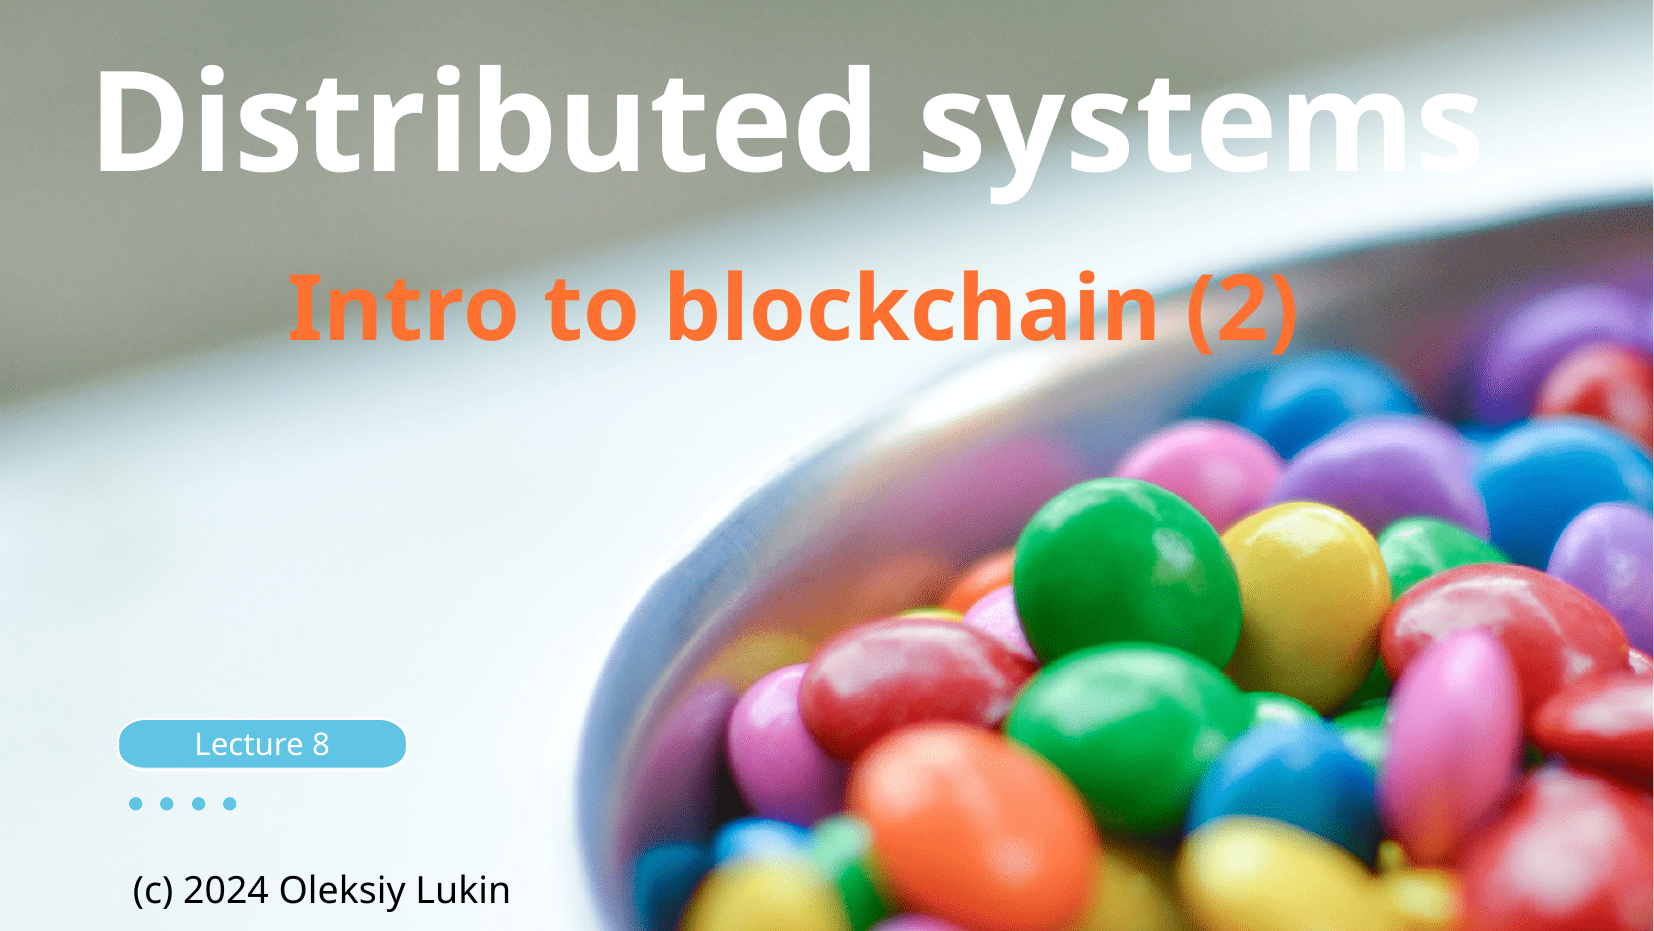

# Distributed systems
 Intro to blockchain (2)
Lecture 8
(c) 2024 Oleksiy Lukin